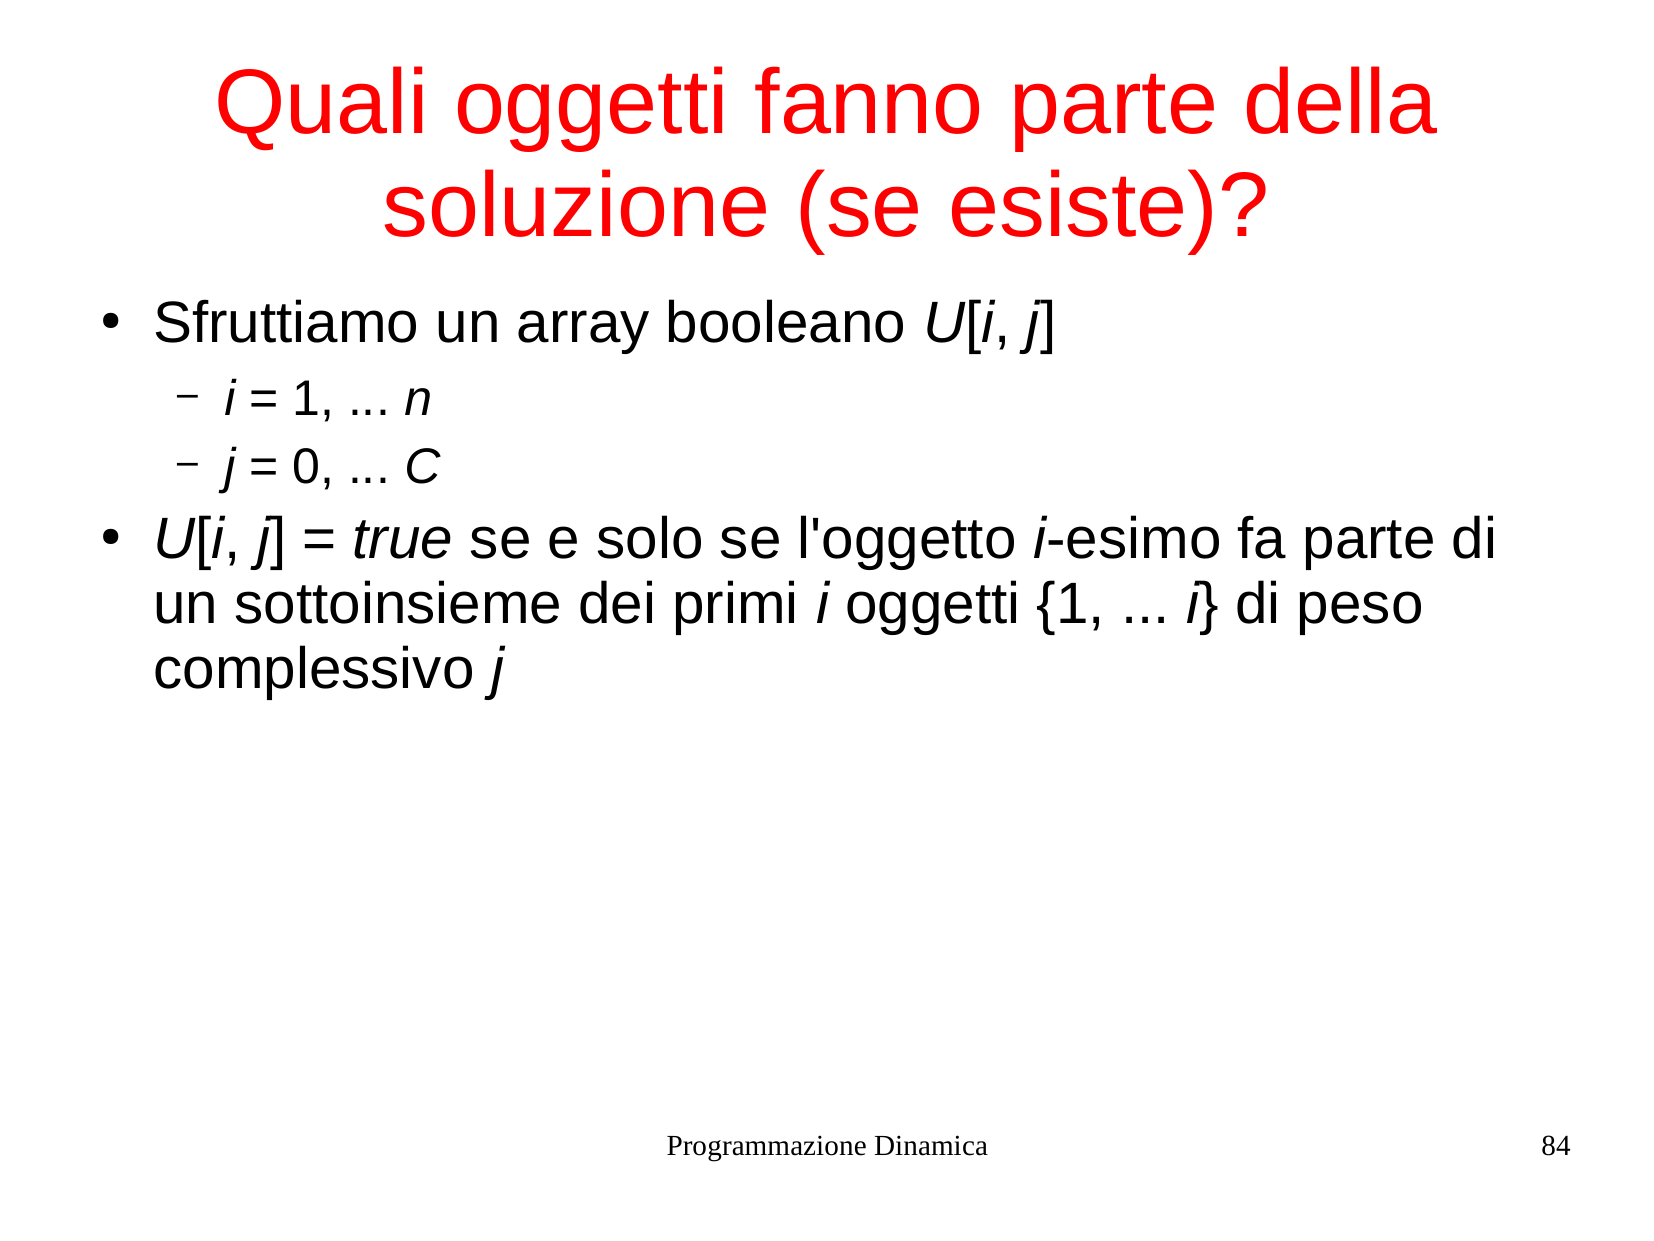

# Quali oggetti fanno parte della soluzione (se esiste)?
Sfruttiamo un array booleano U[i, j]
i = 1, ... n
j = 0, ... C
U[i, j] = true se e solo se l'oggetto i-esimo fa parte di un sottoinsieme dei primi i oggetti {1, ... i} di peso complessivo j
Programmazione Dinamica
84